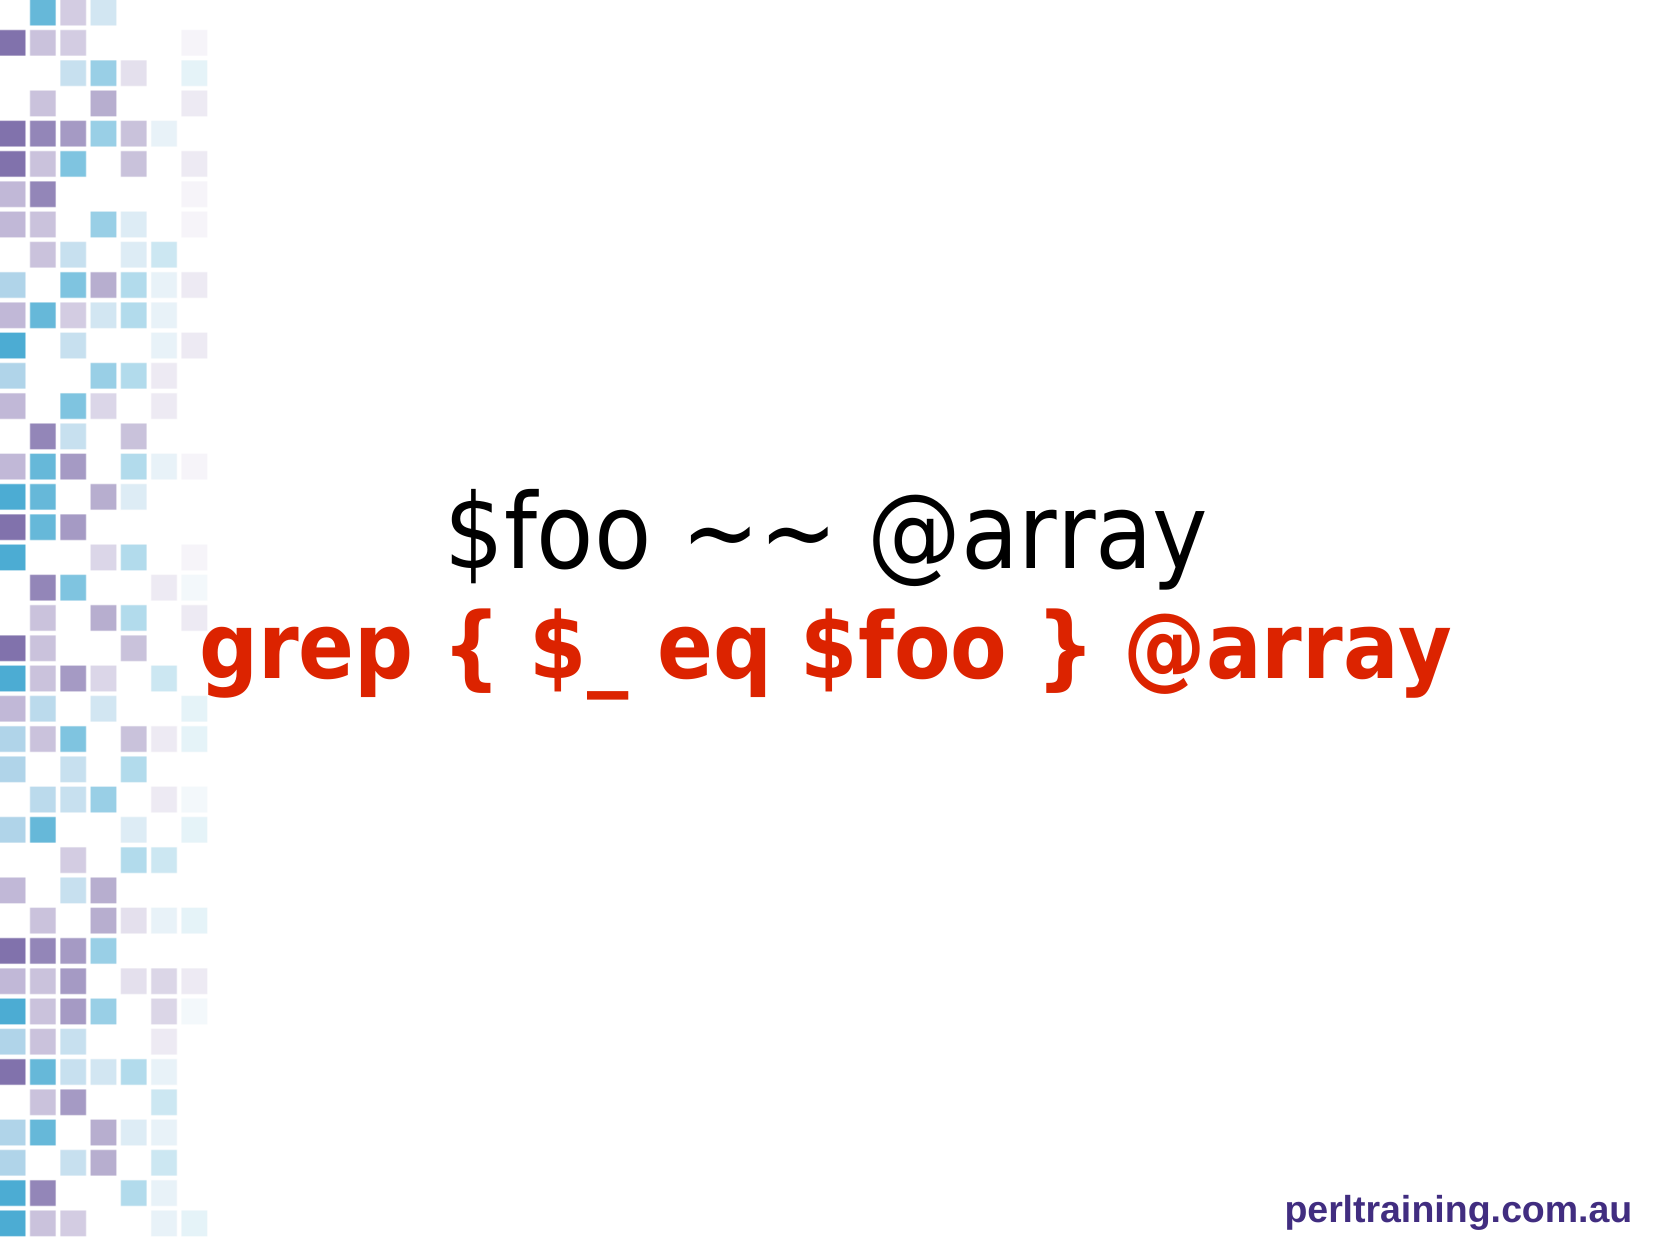

# $foo ~~ @array grep { $_ eq $foo } @array